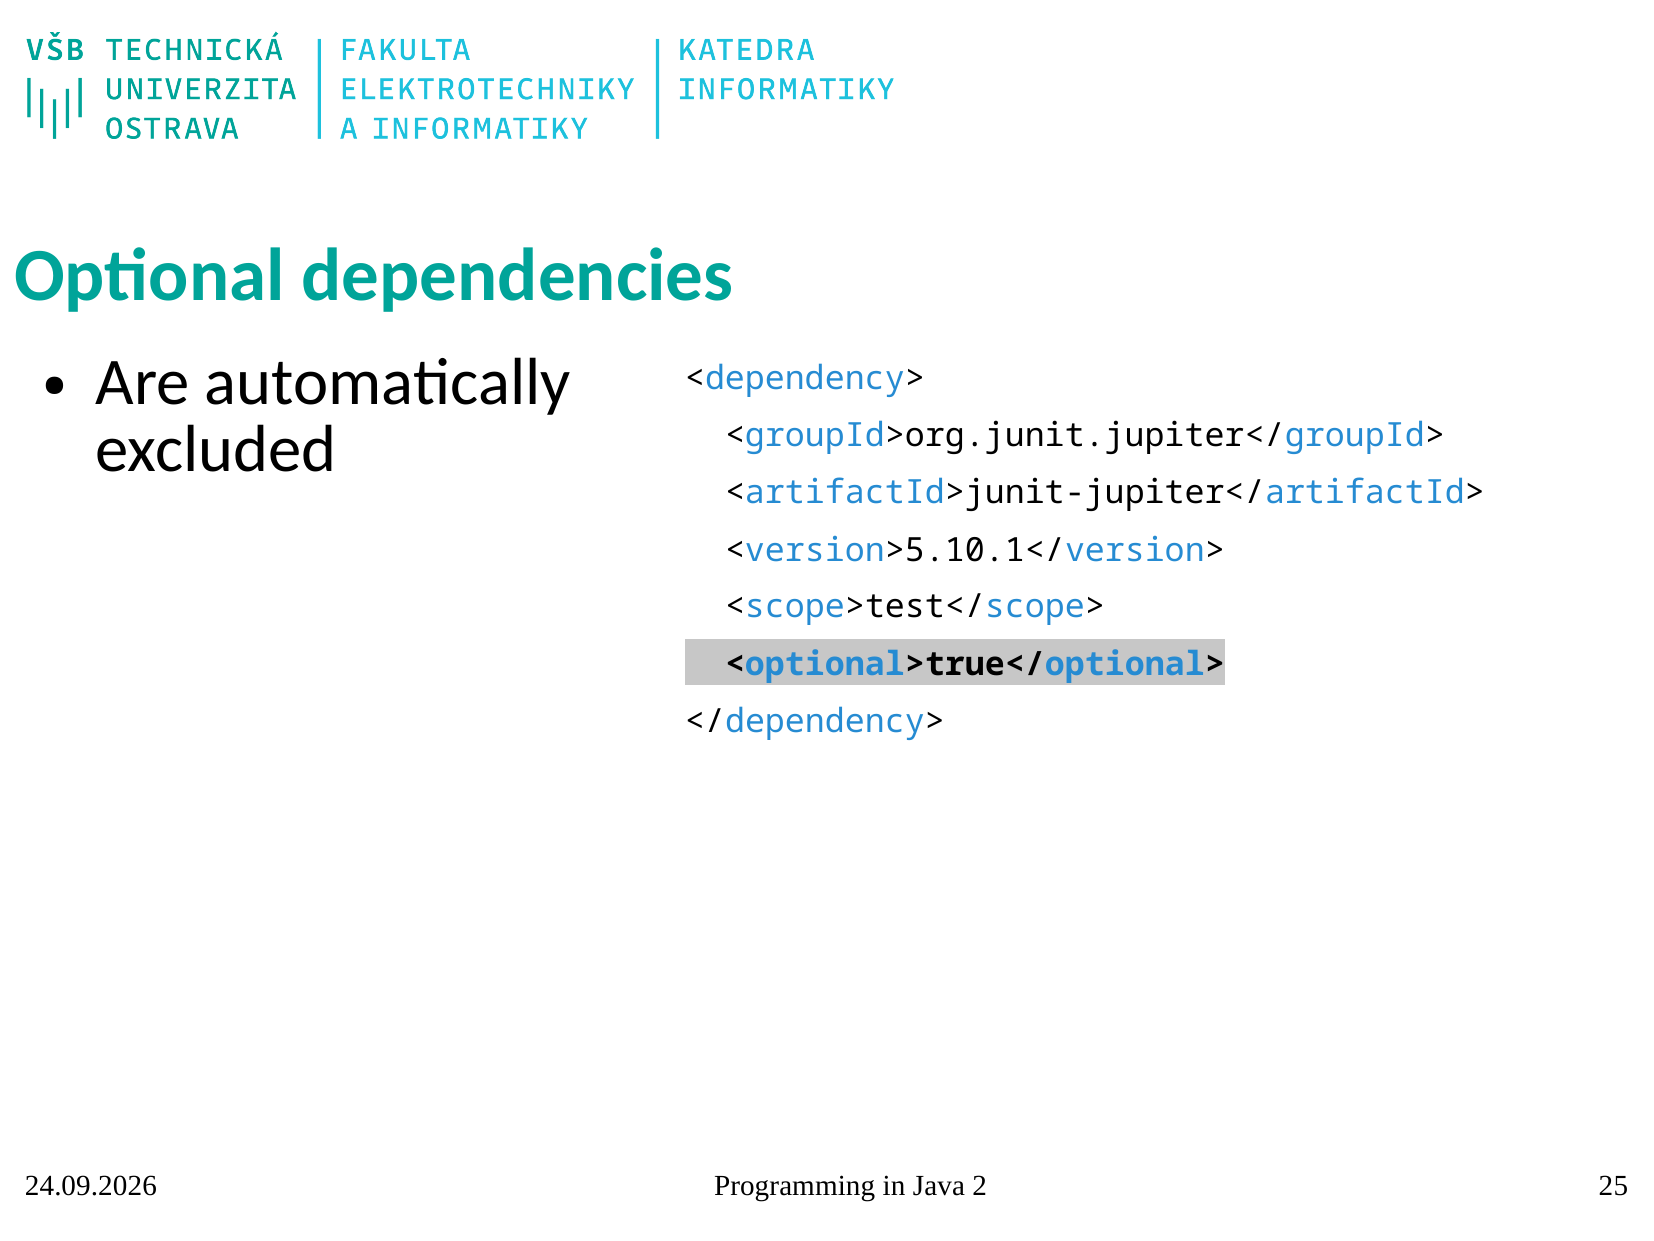

# Optional dependencies
Are automatically excluded
<dependency>
 <groupId>org.junit.jupiter</groupId>
 <artifactId>junit-jupiter</artifactId>
 <version>5.10.1</version>
 <scope>test</scope>
 <optional>true</optional>
</dependency>
Programming in Java 2
25